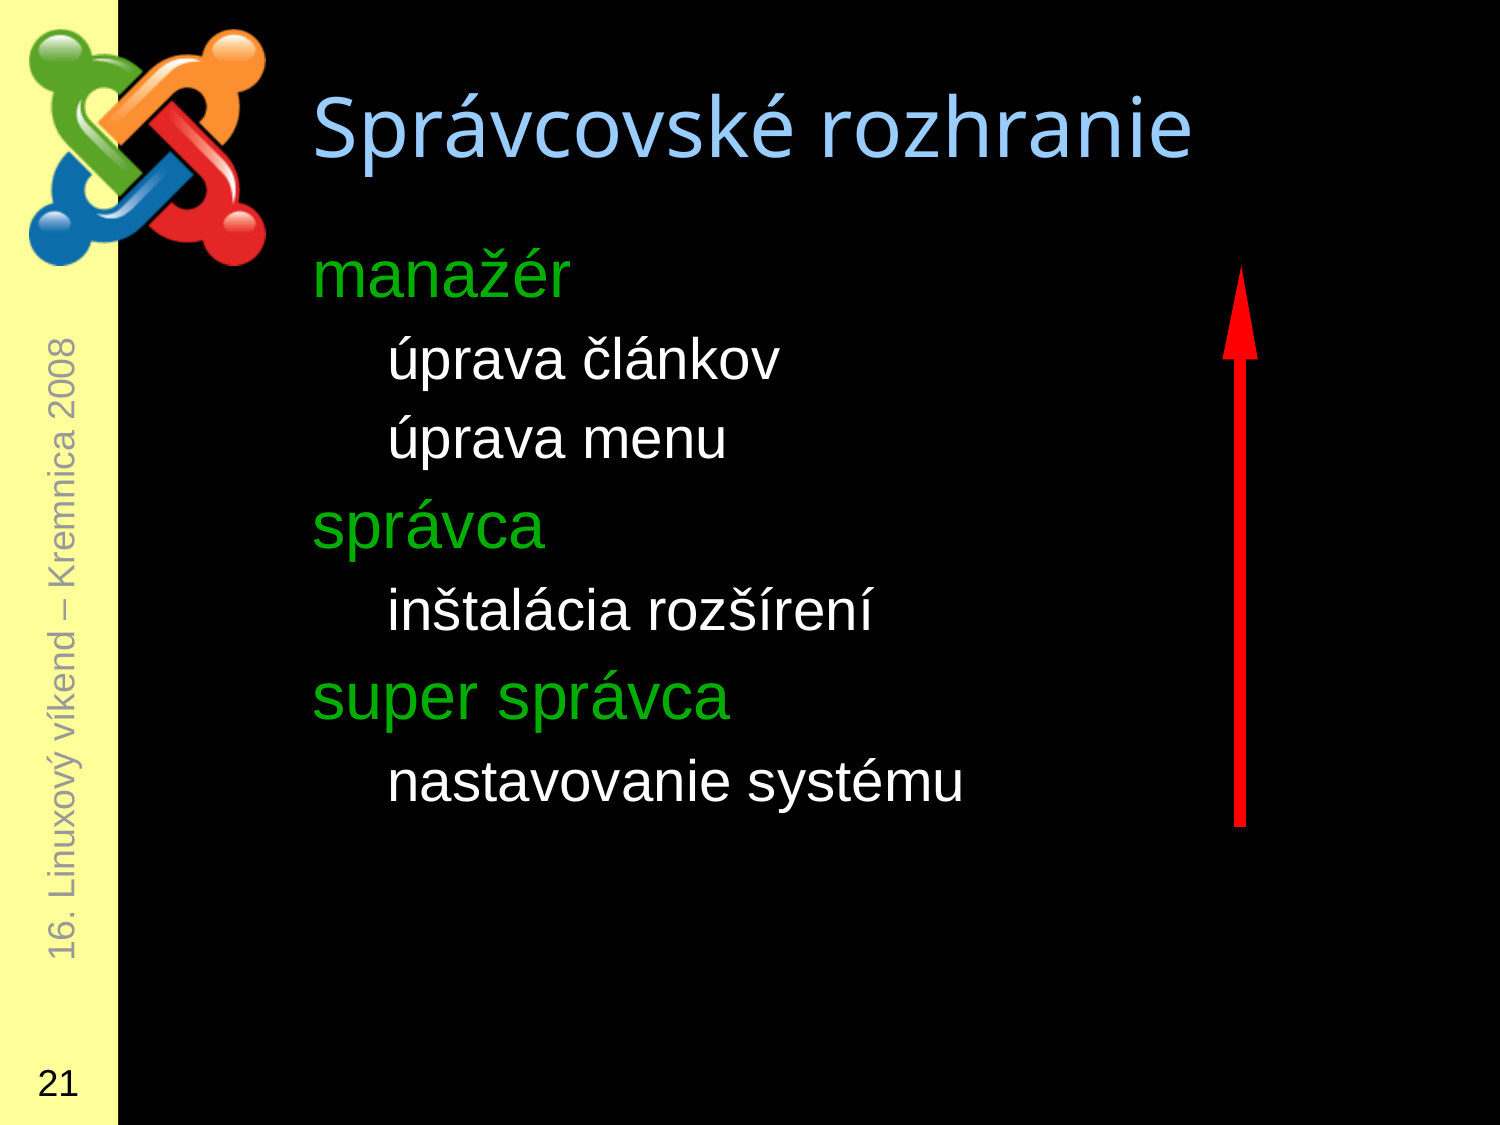

# Správcovské rozhranie
manažér
úprava článkov
úprava menu
správca
inštalácia rozšírení
super správca
nastavovanie systému